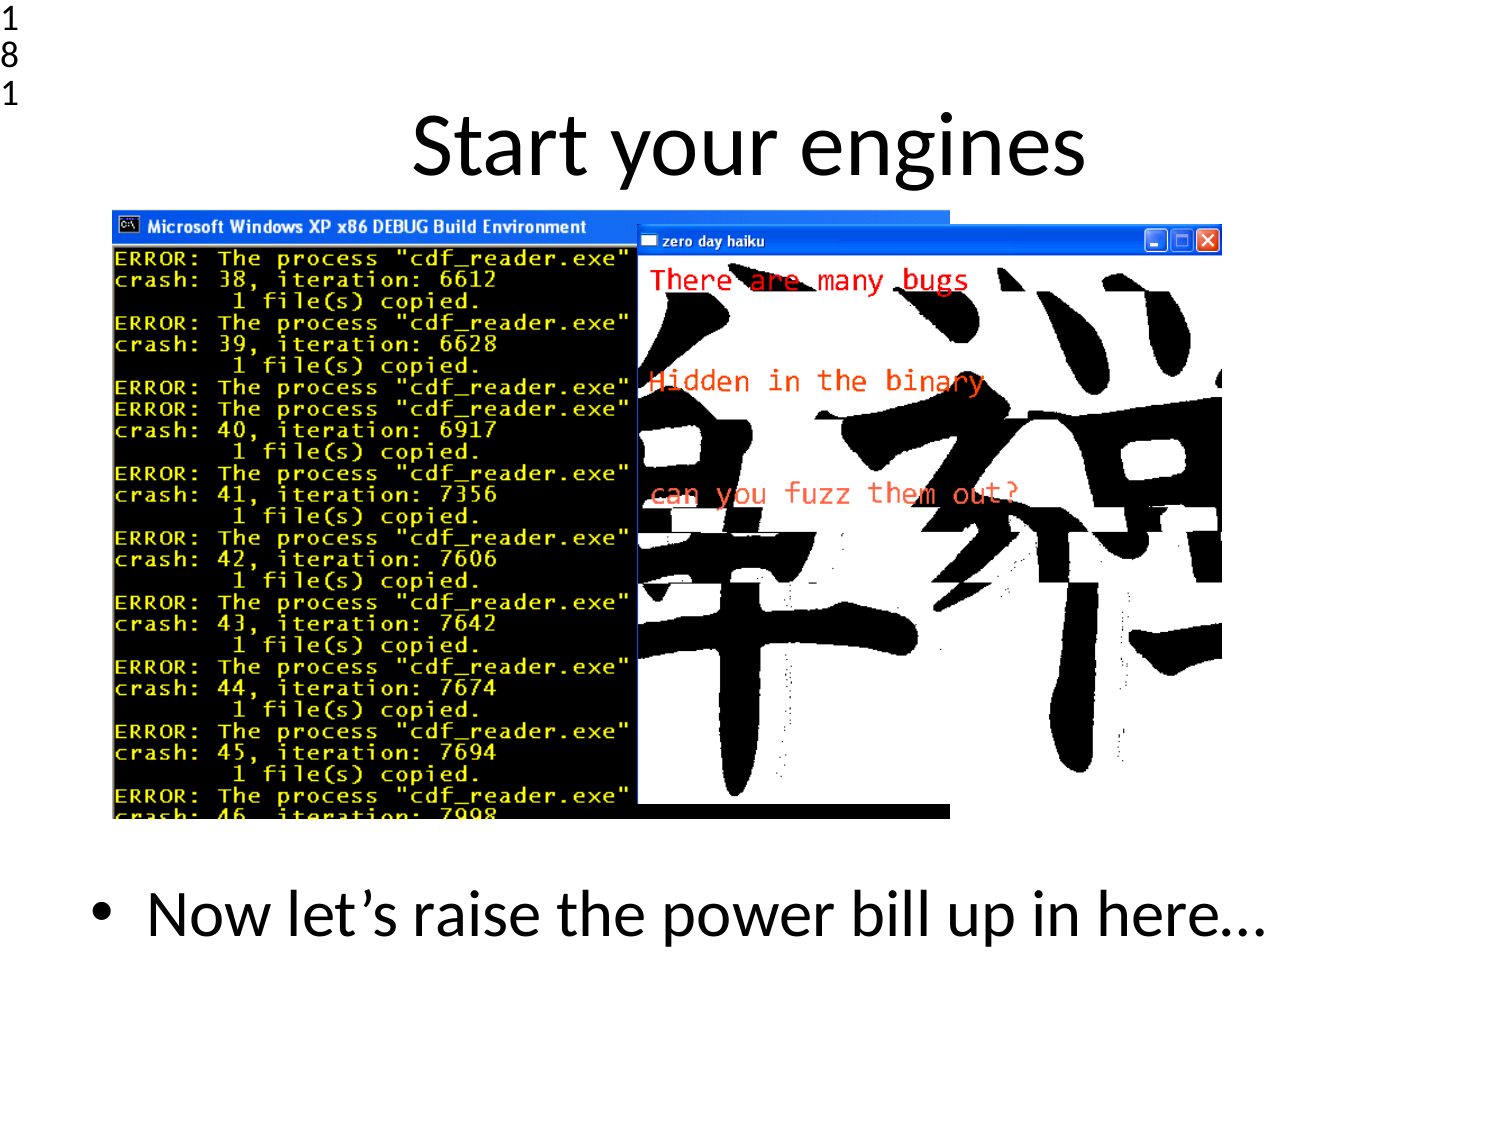

# Start your engines
Now let’s raise the power bill up in here…